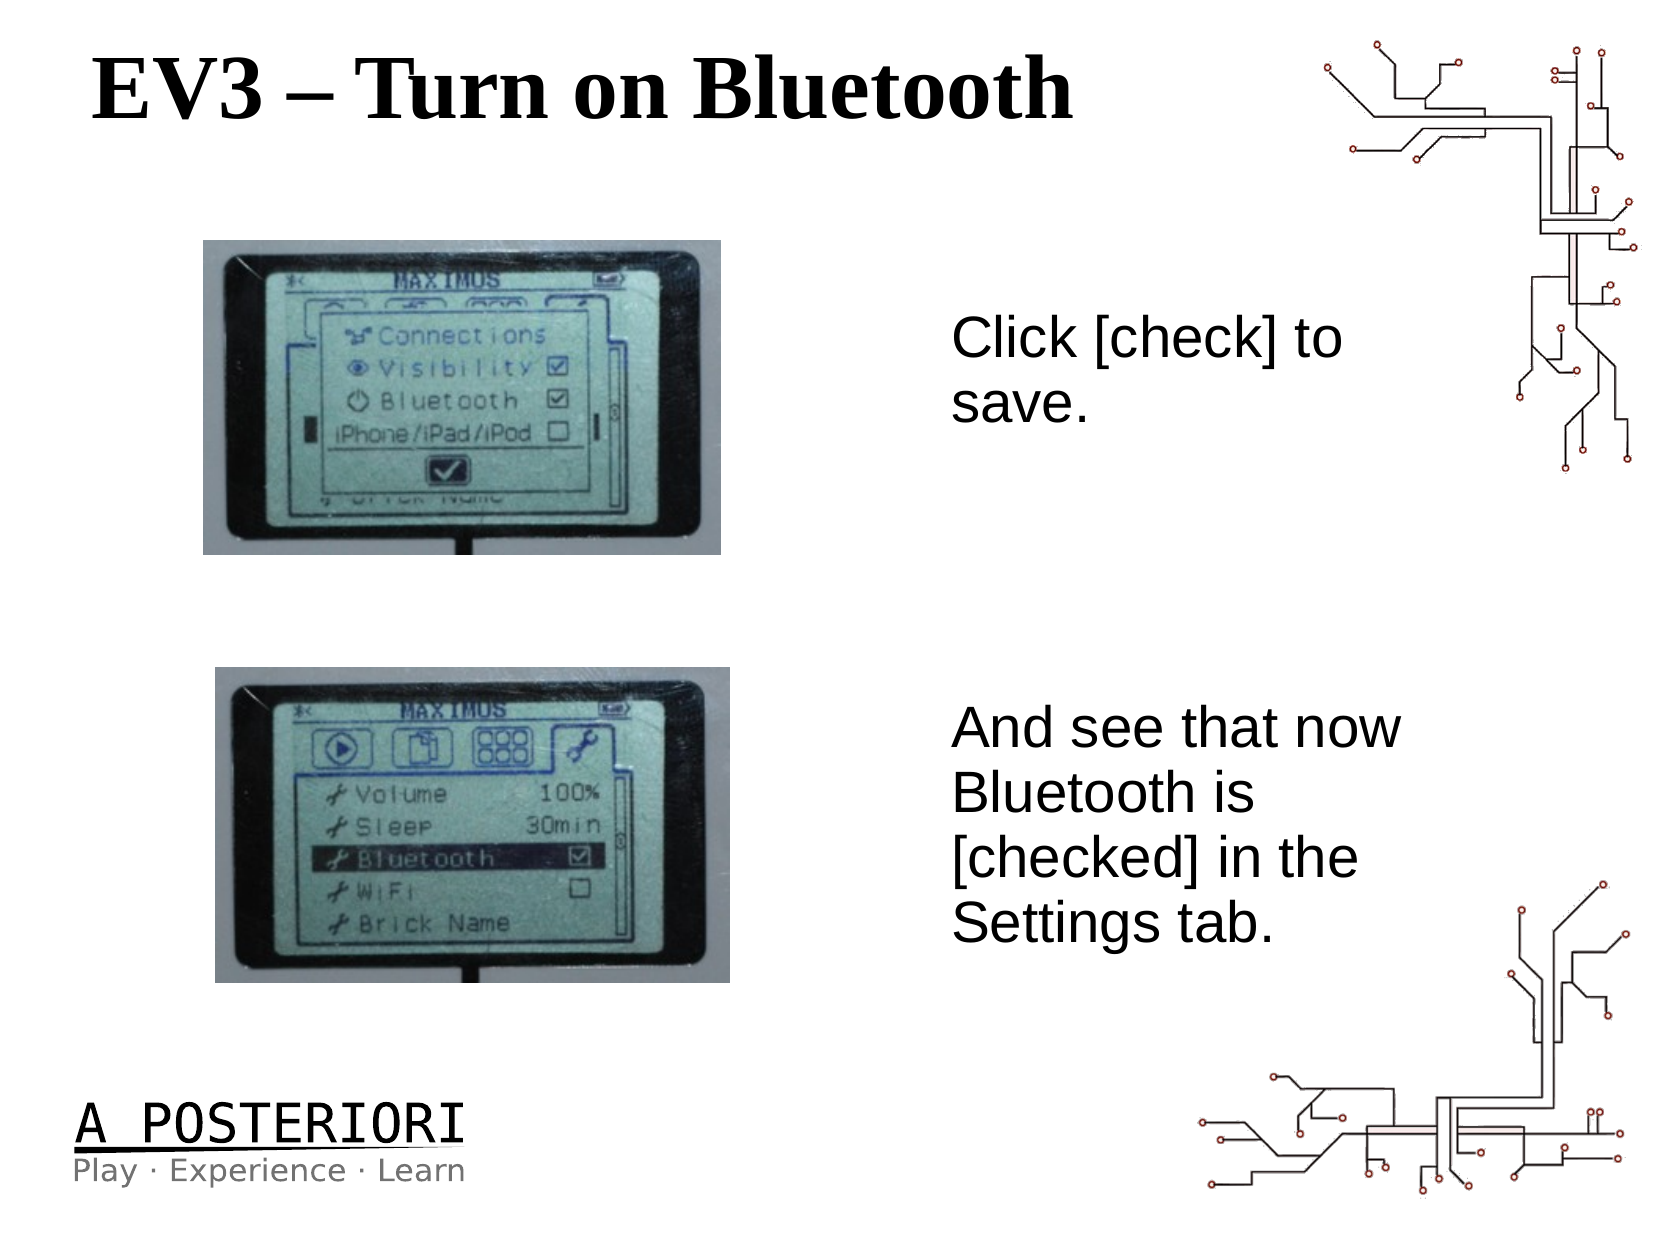

# EV3 – Turn on Bluetooth
Click [check] to save.
And see that now Bluetooth is [checked] in the Settings tab.